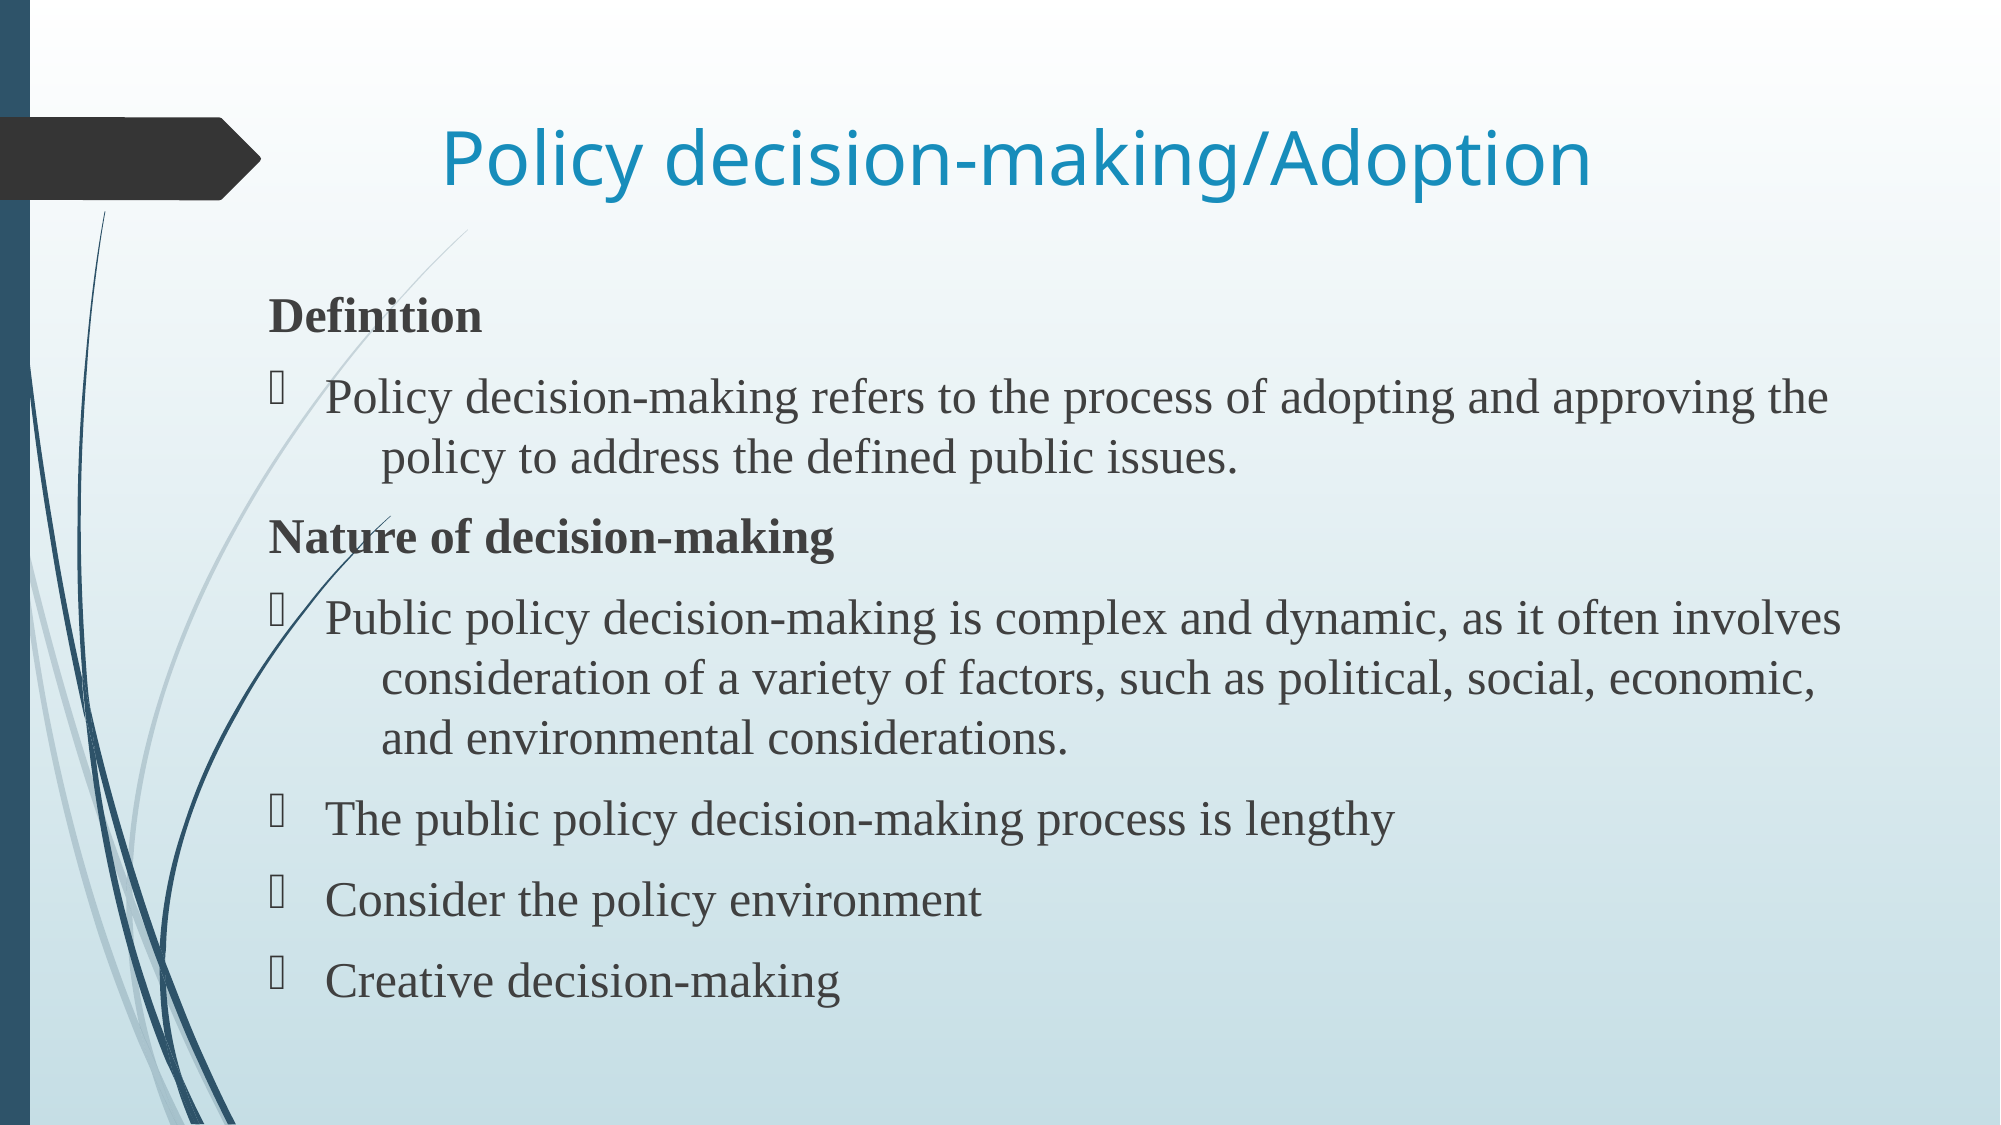

# Policy decision-making/Adoption
Definition
Policy decision-making refers to the process of adopting and approving the policy to address the defined public issues.
Nature of decision-making
Public policy decision-making is complex and dynamic, as it often involves consideration of a variety of factors, such as political, social, economic, and environmental considerations.
The public policy decision-making process is lengthy
Consider the policy environment
Creative decision-making